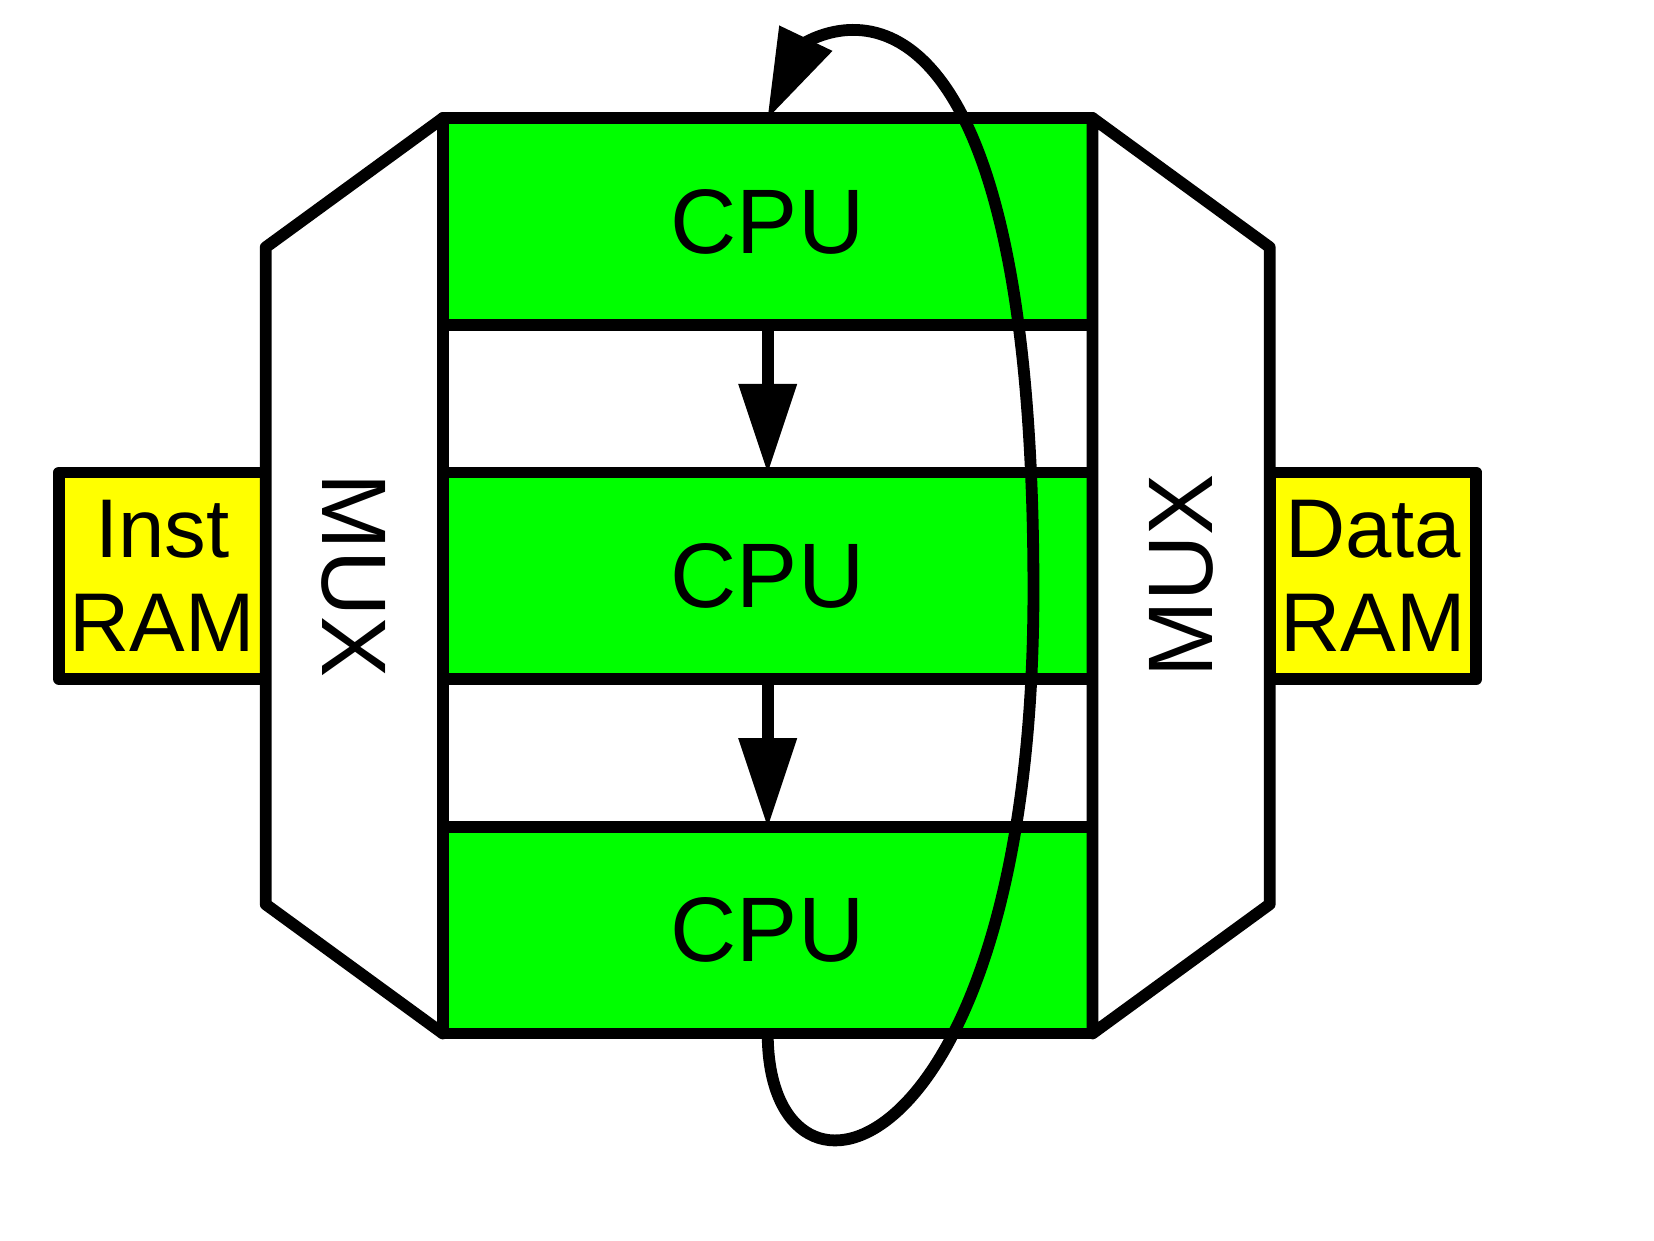

CPU
Inst
RAM
CPU
Data
RAM
MUX
MUX
CPU